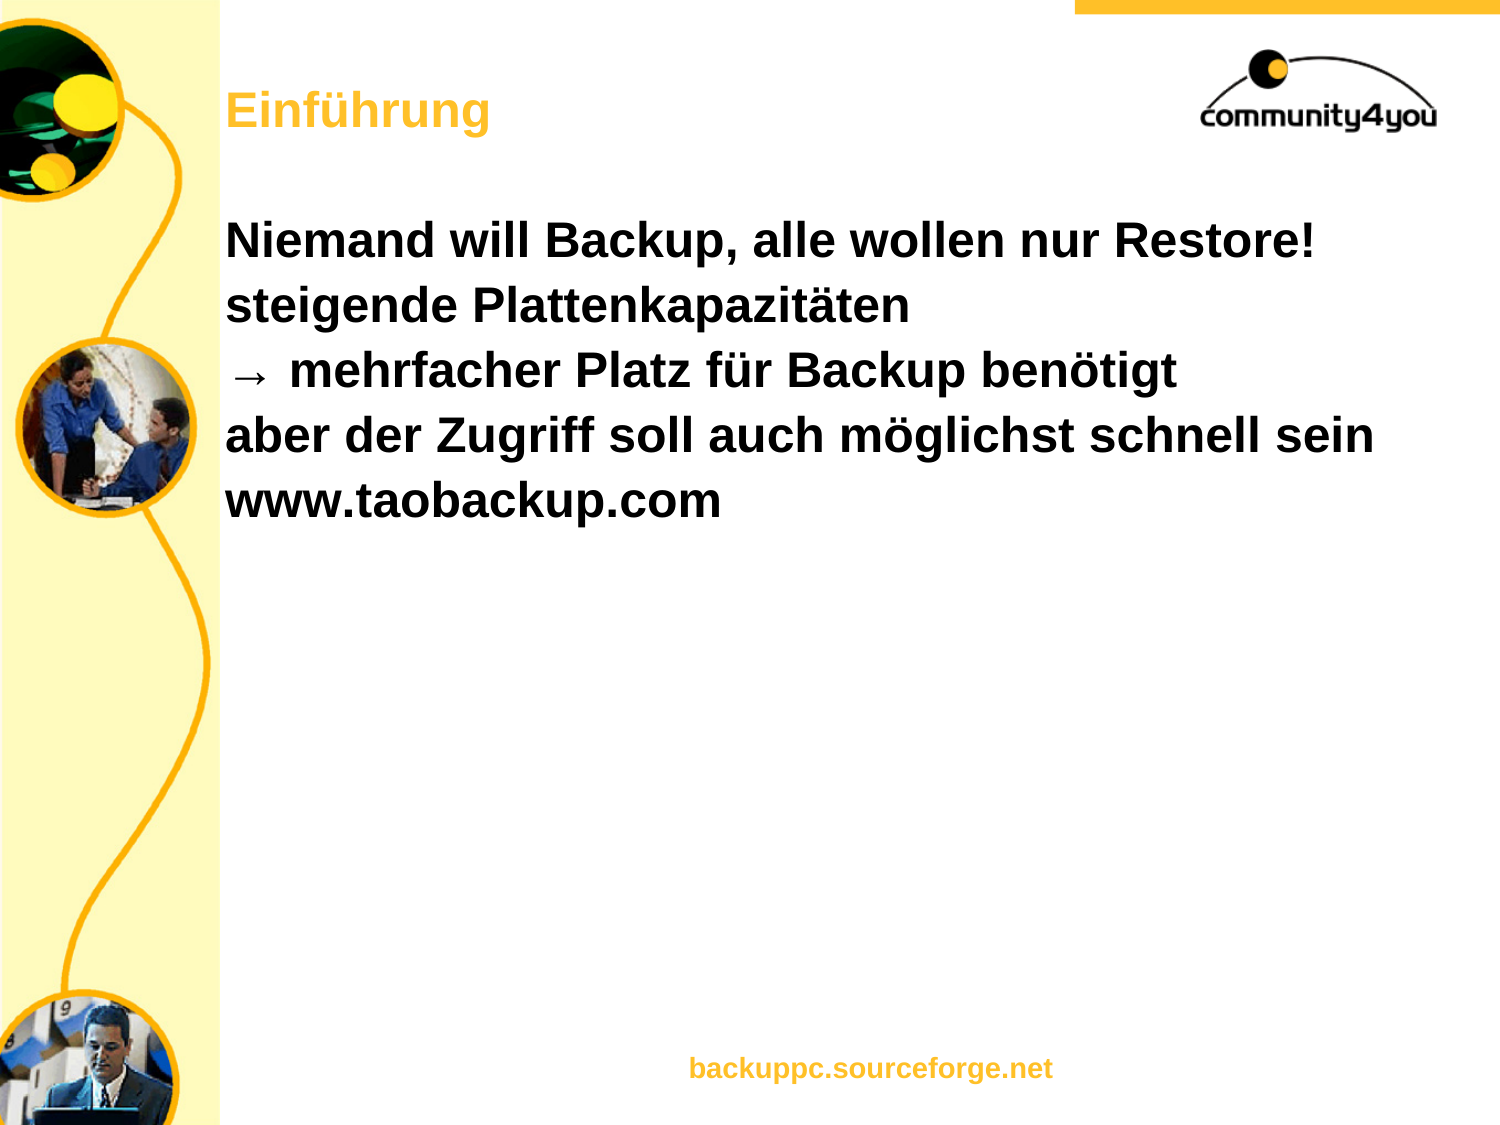

# Einführung
Niemand will Backup, alle wollen nur Restore!
steigende Plattenkapazitäten
→ mehrfacher Platz für Backup benötigt
aber der Zugriff soll auch möglichst schnell sein
www.taobackup.com